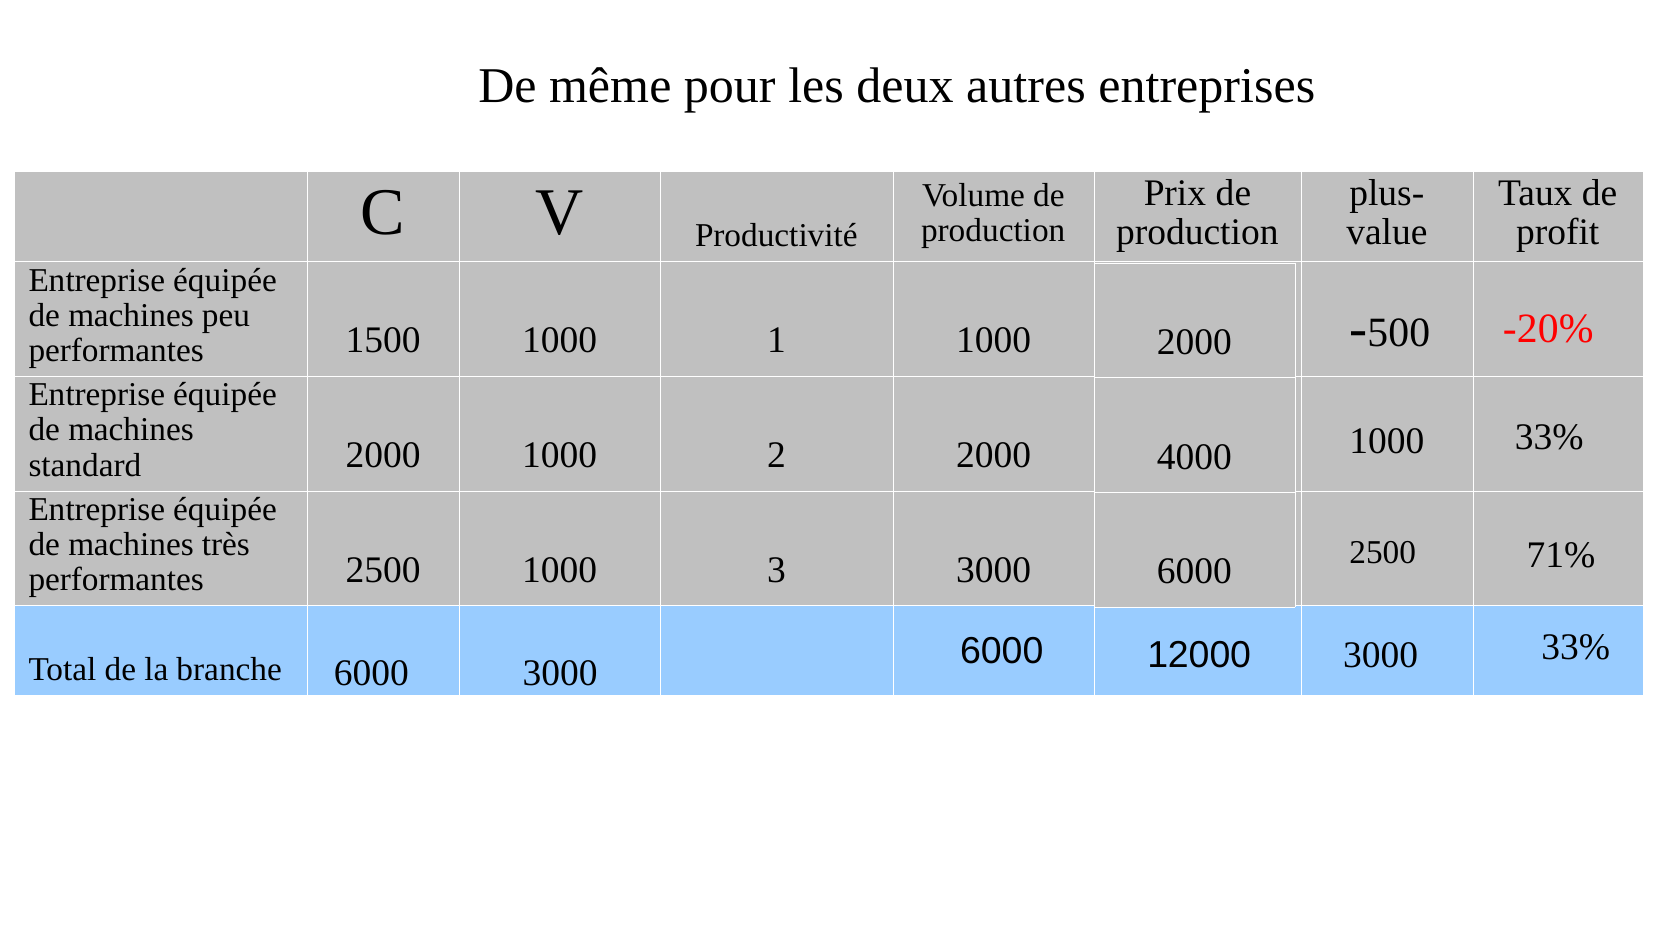

De même pour les deux autres entreprises
| | C | V | Productivité | Volume de production | Prix de production | plus-value | Taux de profit |
| --- | --- | --- | --- | --- | --- | --- | --- |
| Entreprise équipée de machines peu performantes | 1500 | 1000 | 1 | 1000 | | | |
| Entreprise équipée de machines standard | 2000 | 1000 | 2 | 2000 | | | |
| Entreprise équipée de machines très performantes | 2500 | 1000 | 3 | 3000 | | | |
| Total de la branche | | | | 6000 | | | 33% |
| 2000 |
| --- |
| 4000 |
| 6000 |
-500
-20%
33%
1000
2500
71%
3000
 12000
6000
3000